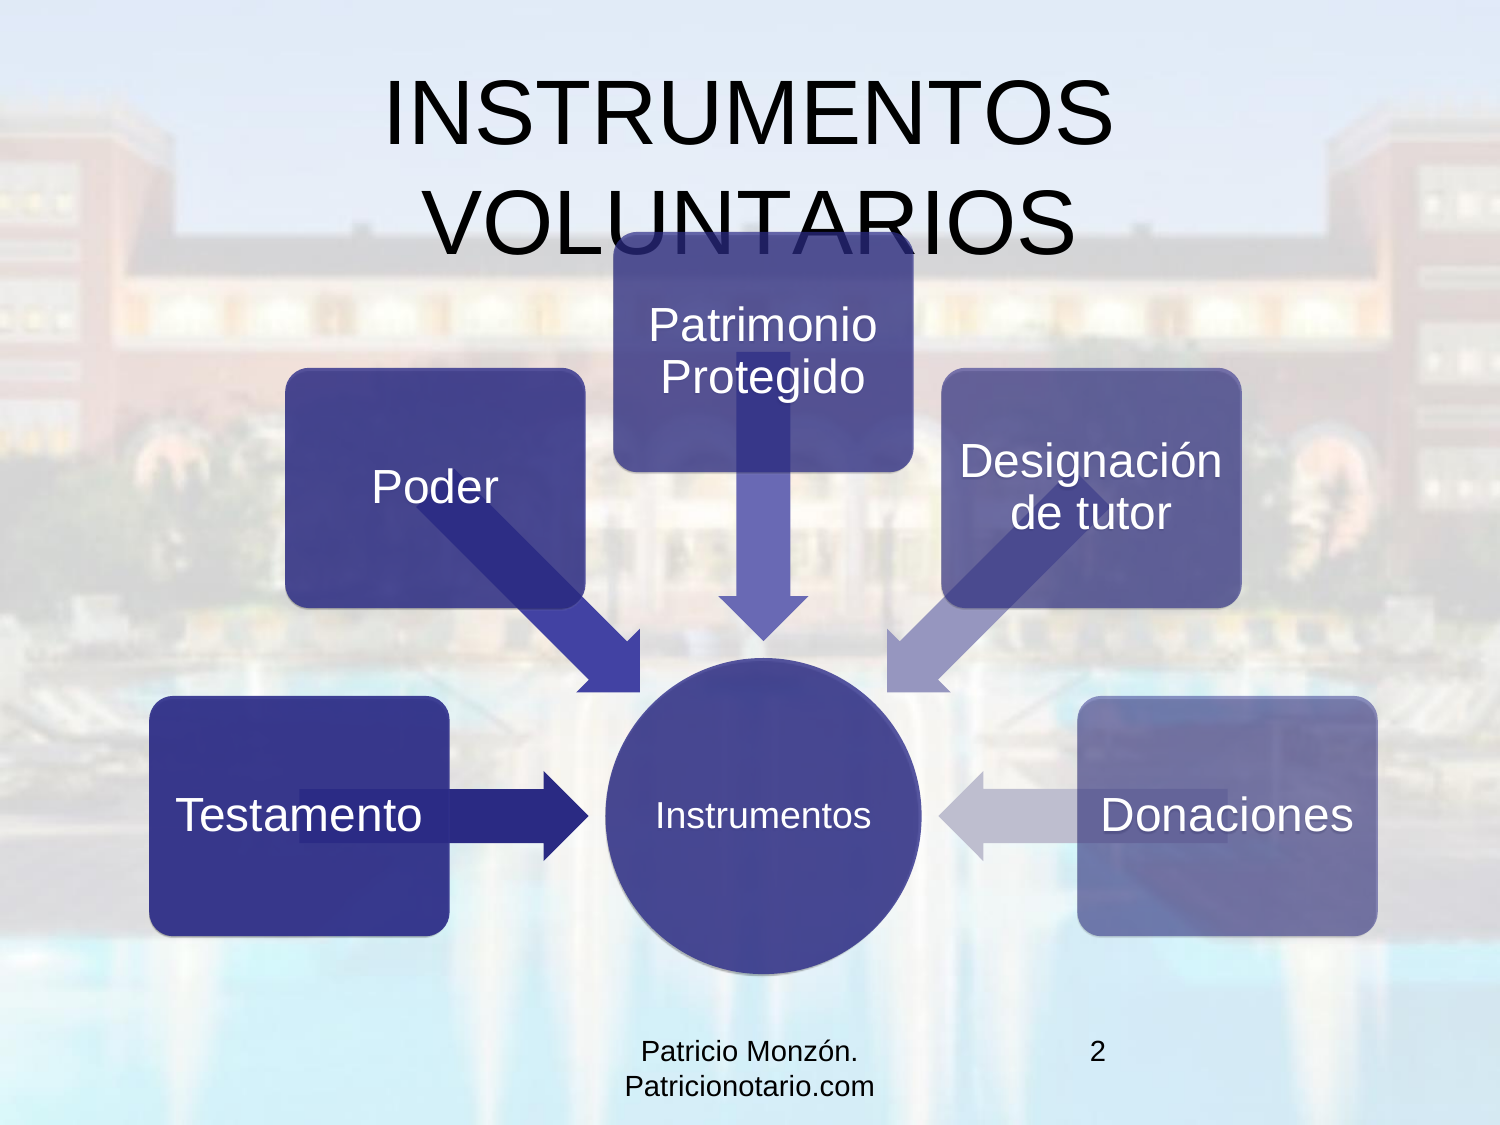

# INSTRUMENTOS VOLUNTARIOS
Patrimonio Protegido
Poder
Designación de tutor
Instrumentos
Testamento
Donaciones
Patricio Monzón. Patricionotario.com